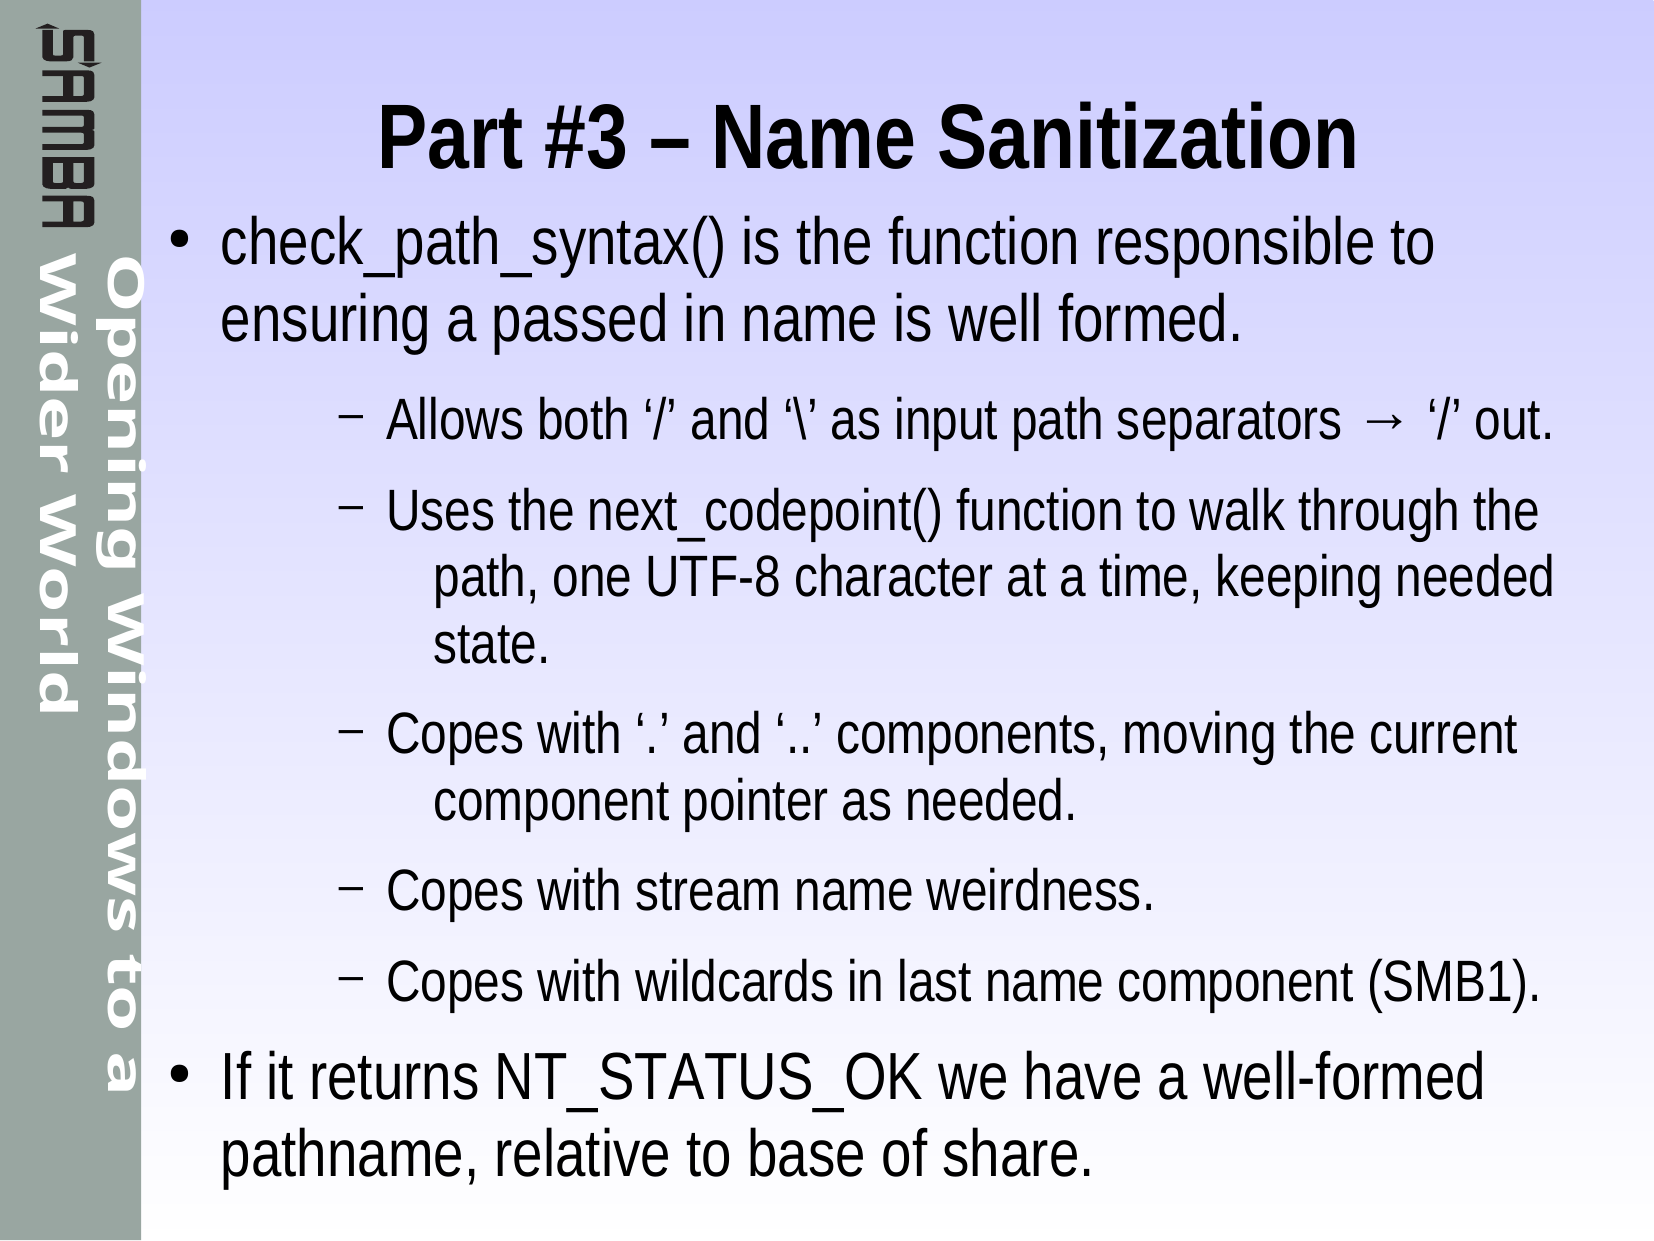

# Part #3 – Name Sanitization
check_path_syntax() is the function responsible to ensuring a passed in name is well formed.
Allows both ‘/’ and ‘\’ as input path separators → ‘/’ out.
Uses the next_codepoint() function to walk through the path, one UTF-8 character at a time, keeping needed state.
Copes with ‘.’ and ‘..’ components, moving the current component pointer as needed.
Copes with stream name weirdness.
Copes with wildcards in last name component (SMB1).
If it returns NT_STATUS_OK we have a well-formed pathname, relative to base of share.